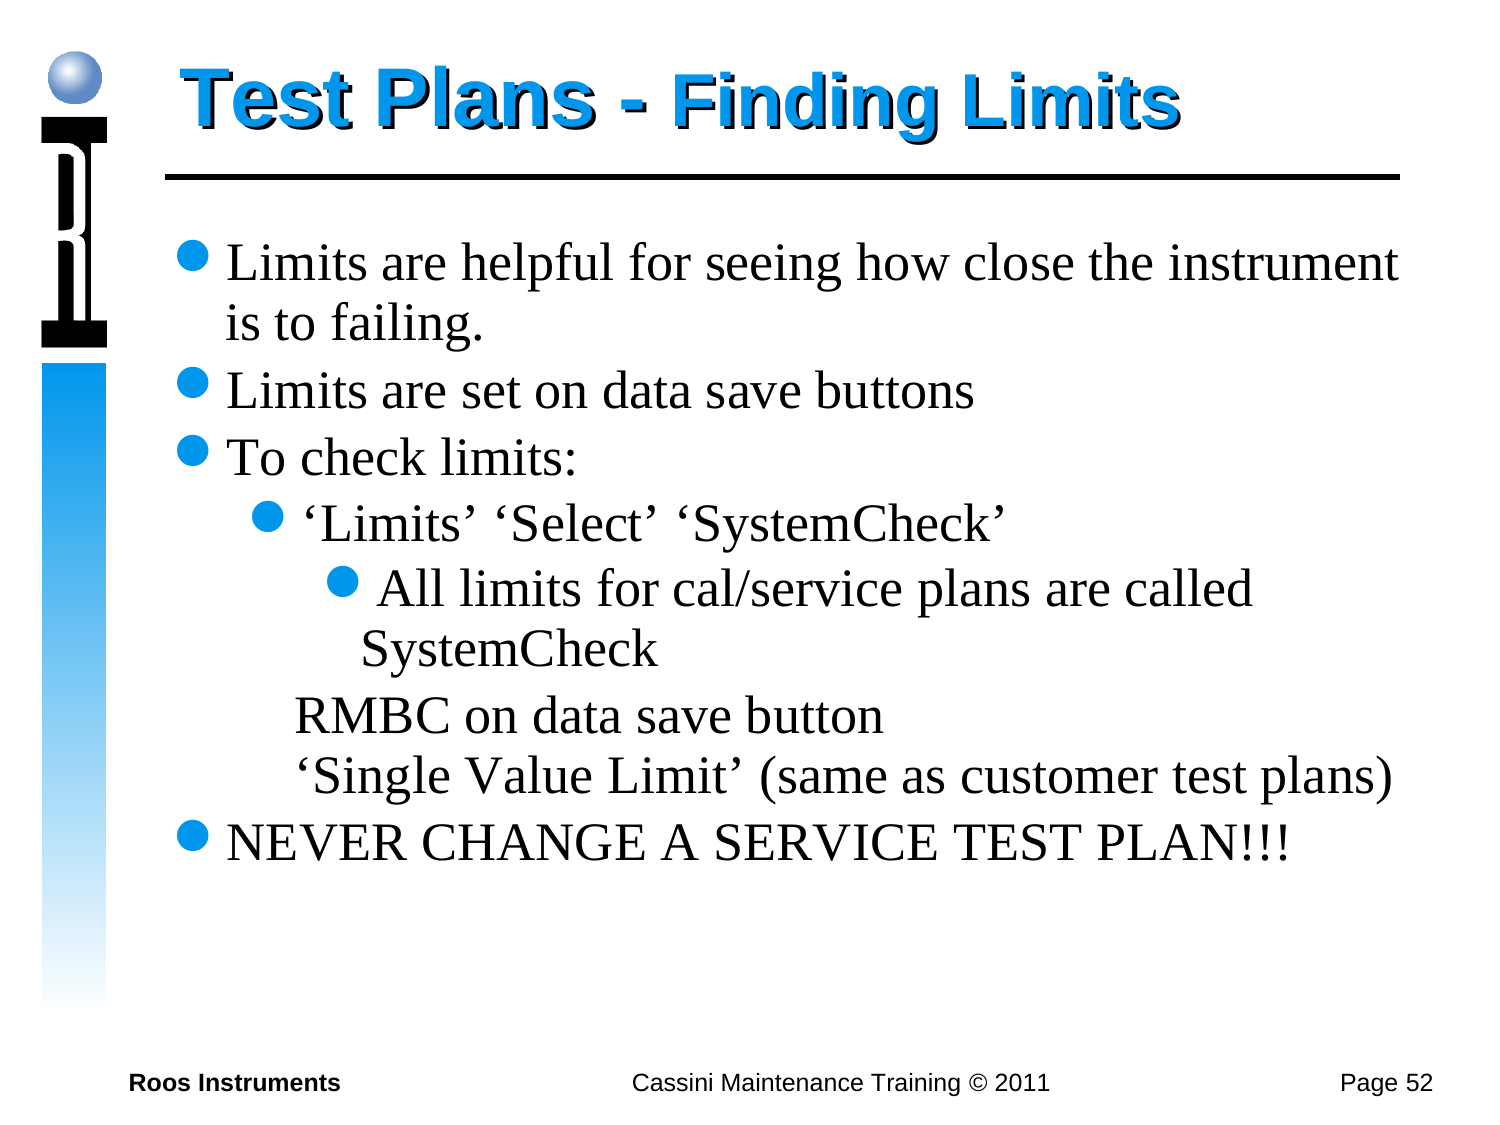

# Test Plans - Finding Limits
Limits are helpful for seeing how close the instrument is to failing.
Limits are set on data save buttons
To check limits:
‘Limits’ ‘Select’ ‘SystemCheck’
All limits for cal/service plans are called SystemCheck
	RMBC on data save button
‘Single Value Limit’ (same as customer test plans)
NEVER CHANGE A SERVICE TEST PLAN!!!